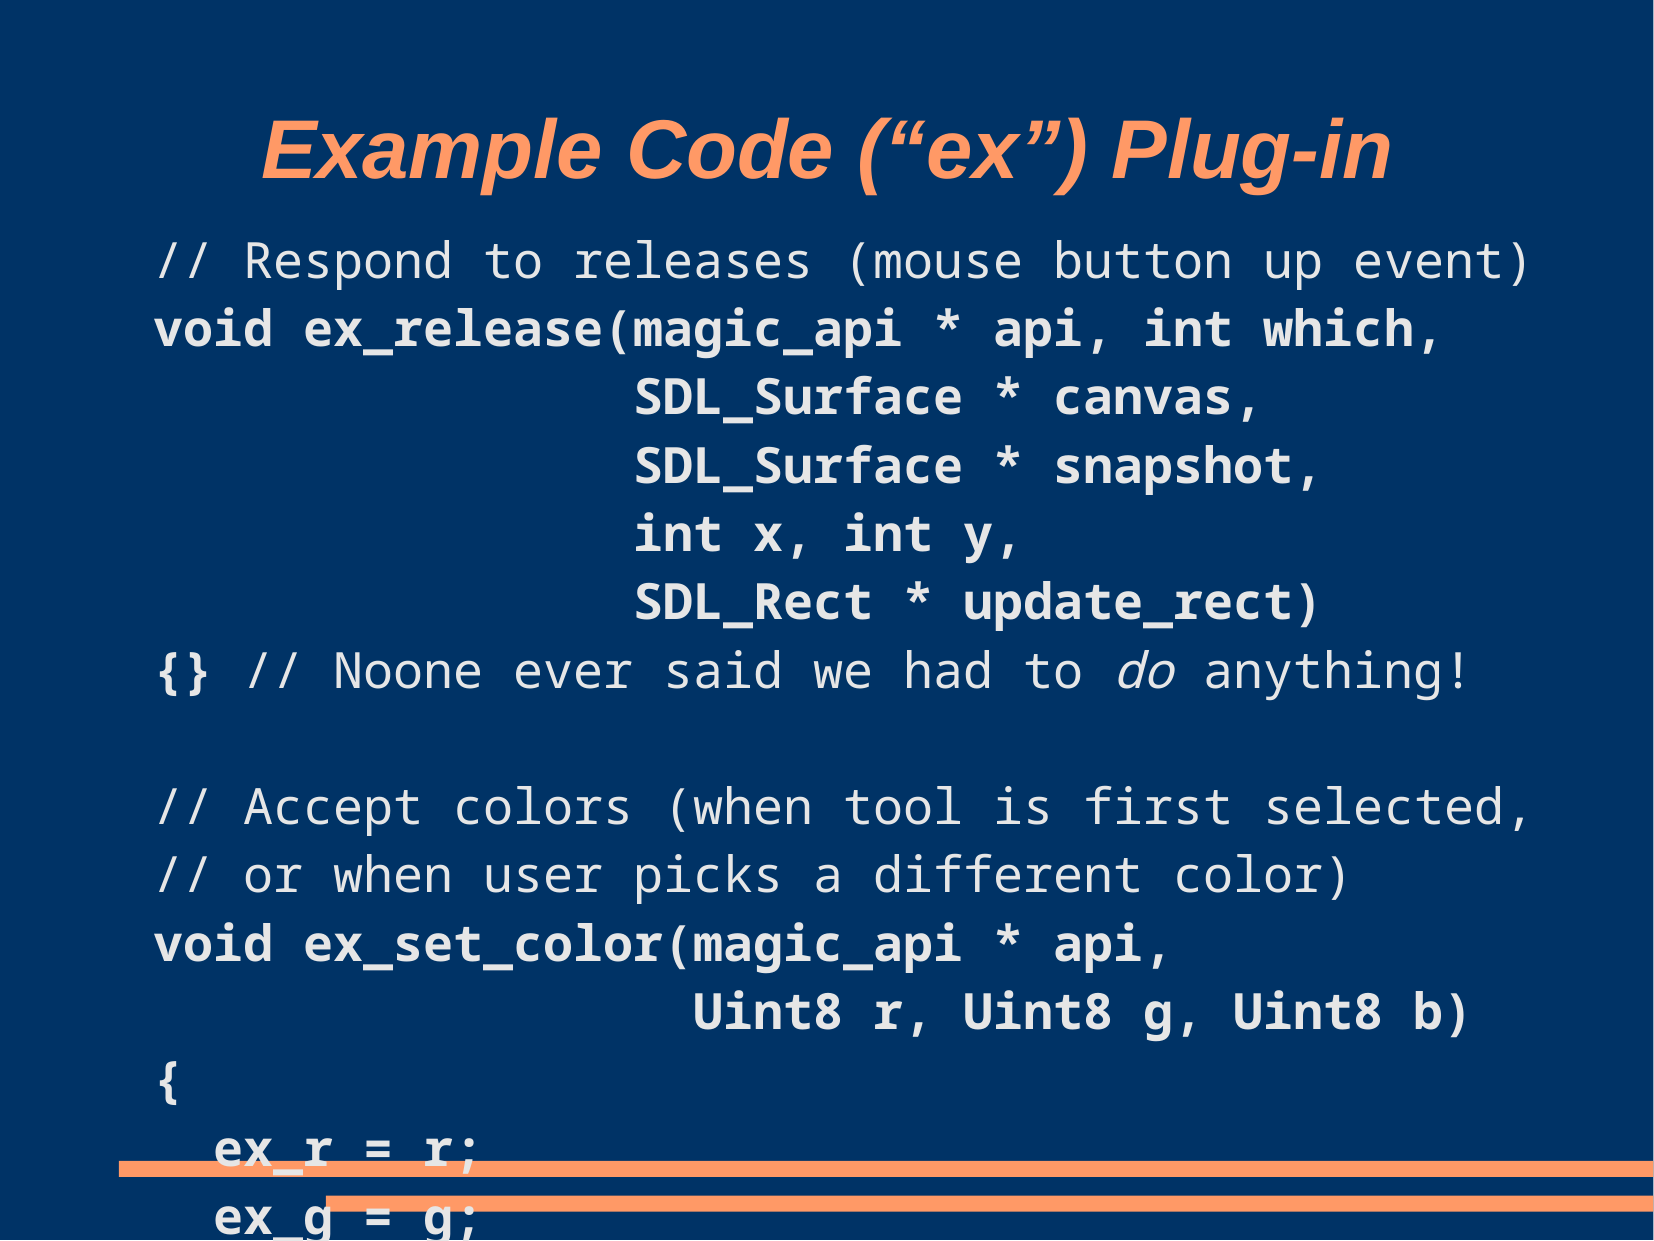

# Example Code (“ex”) Plug-in
// Respond to releases (mouse button up event)
void ex_release(magic_api * api, int which,
 SDL_Surface * canvas,
 SDL_Surface * snapshot,
 int x, int y,
 SDL_Rect * update_rect)
{} // Noone ever said we had to do anything!
// Accept colors (when tool is first selected,
// or when user picks a different color)
void ex_set_color(magic_api * api,
 Uint8 r, Uint8 g, Uint8 b)
{
 ex_r = r;
 ex_g = g;
 ex_b = b;
}